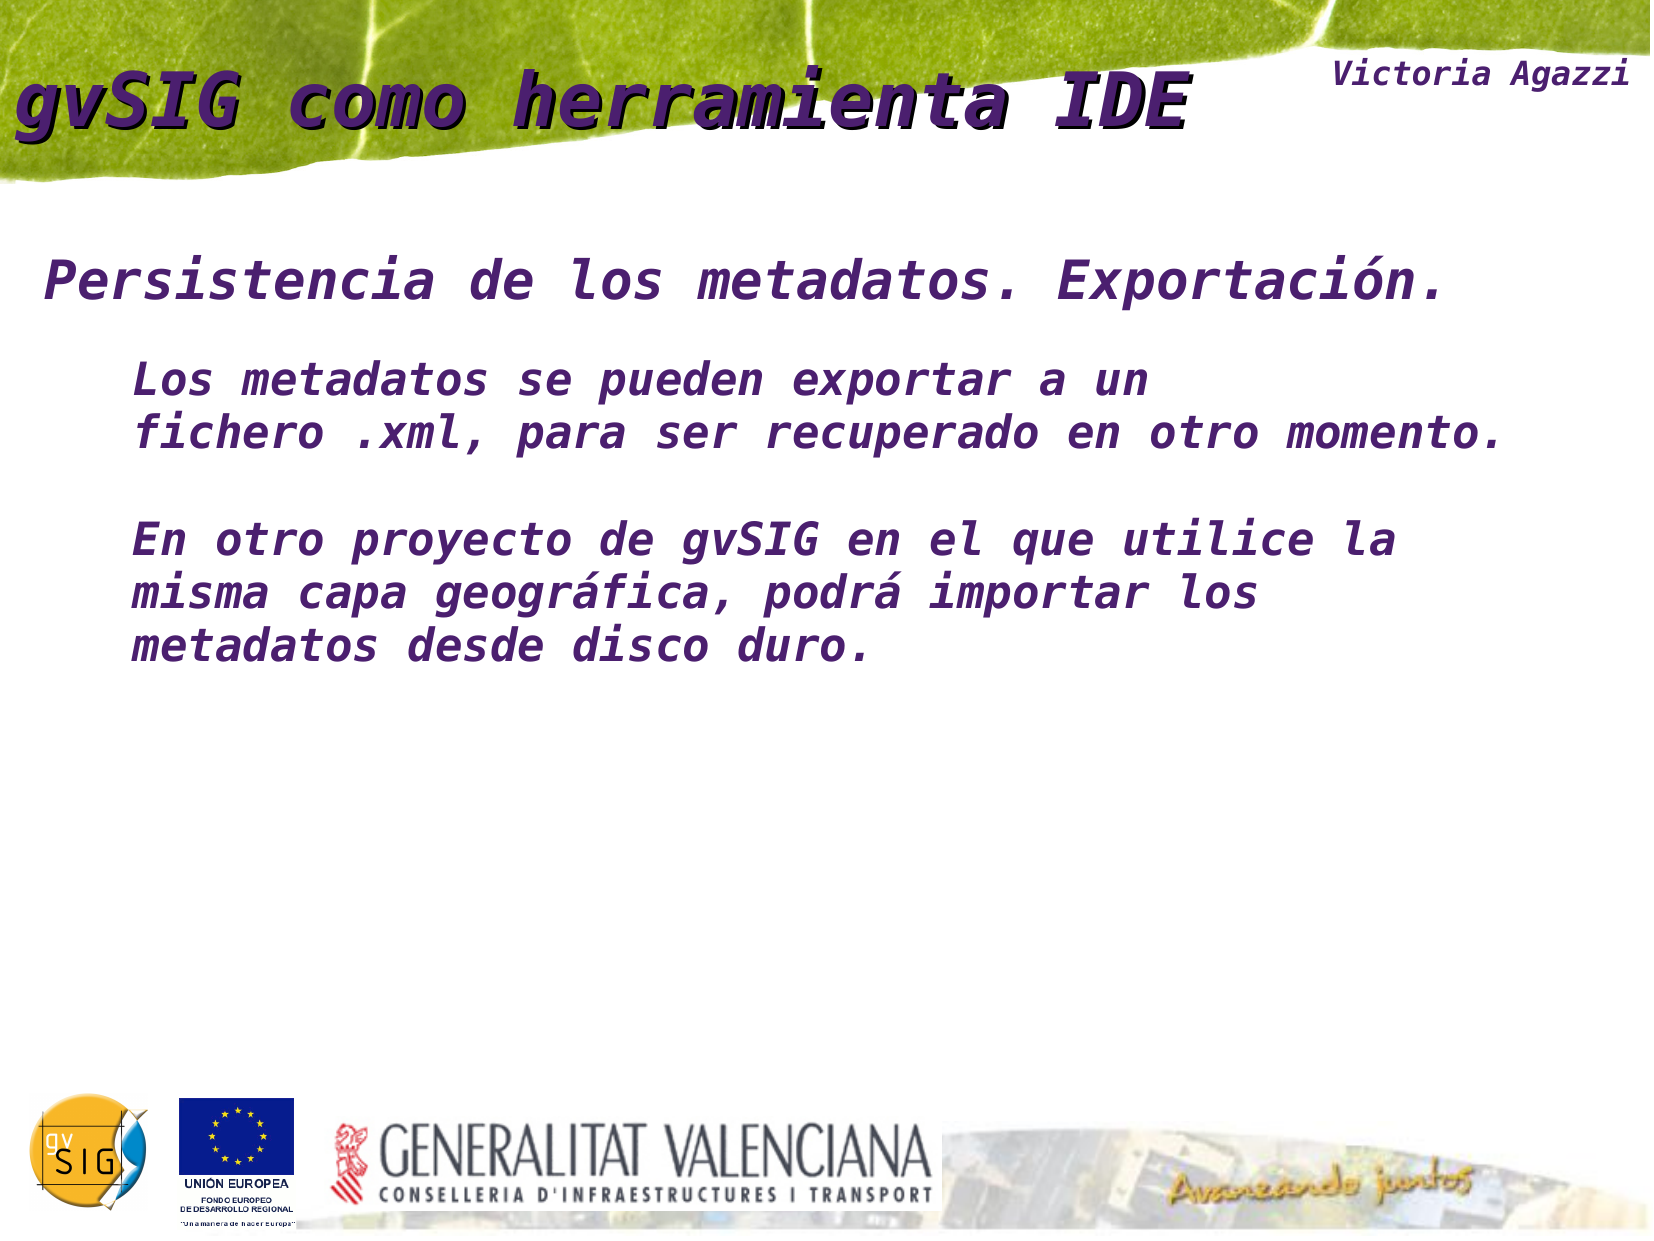

gvSIG como herramienta IDE
Victoria Agazzi
Persistencia de los metadatos. Exportación.
Los metadatos se pueden exportar a un fichero .xml, para ser recuperado en otro momento.
En otro proyecto de gvSIG en el que utilice la misma capa geográfica, podrá importar los metadatos desde disco duro.